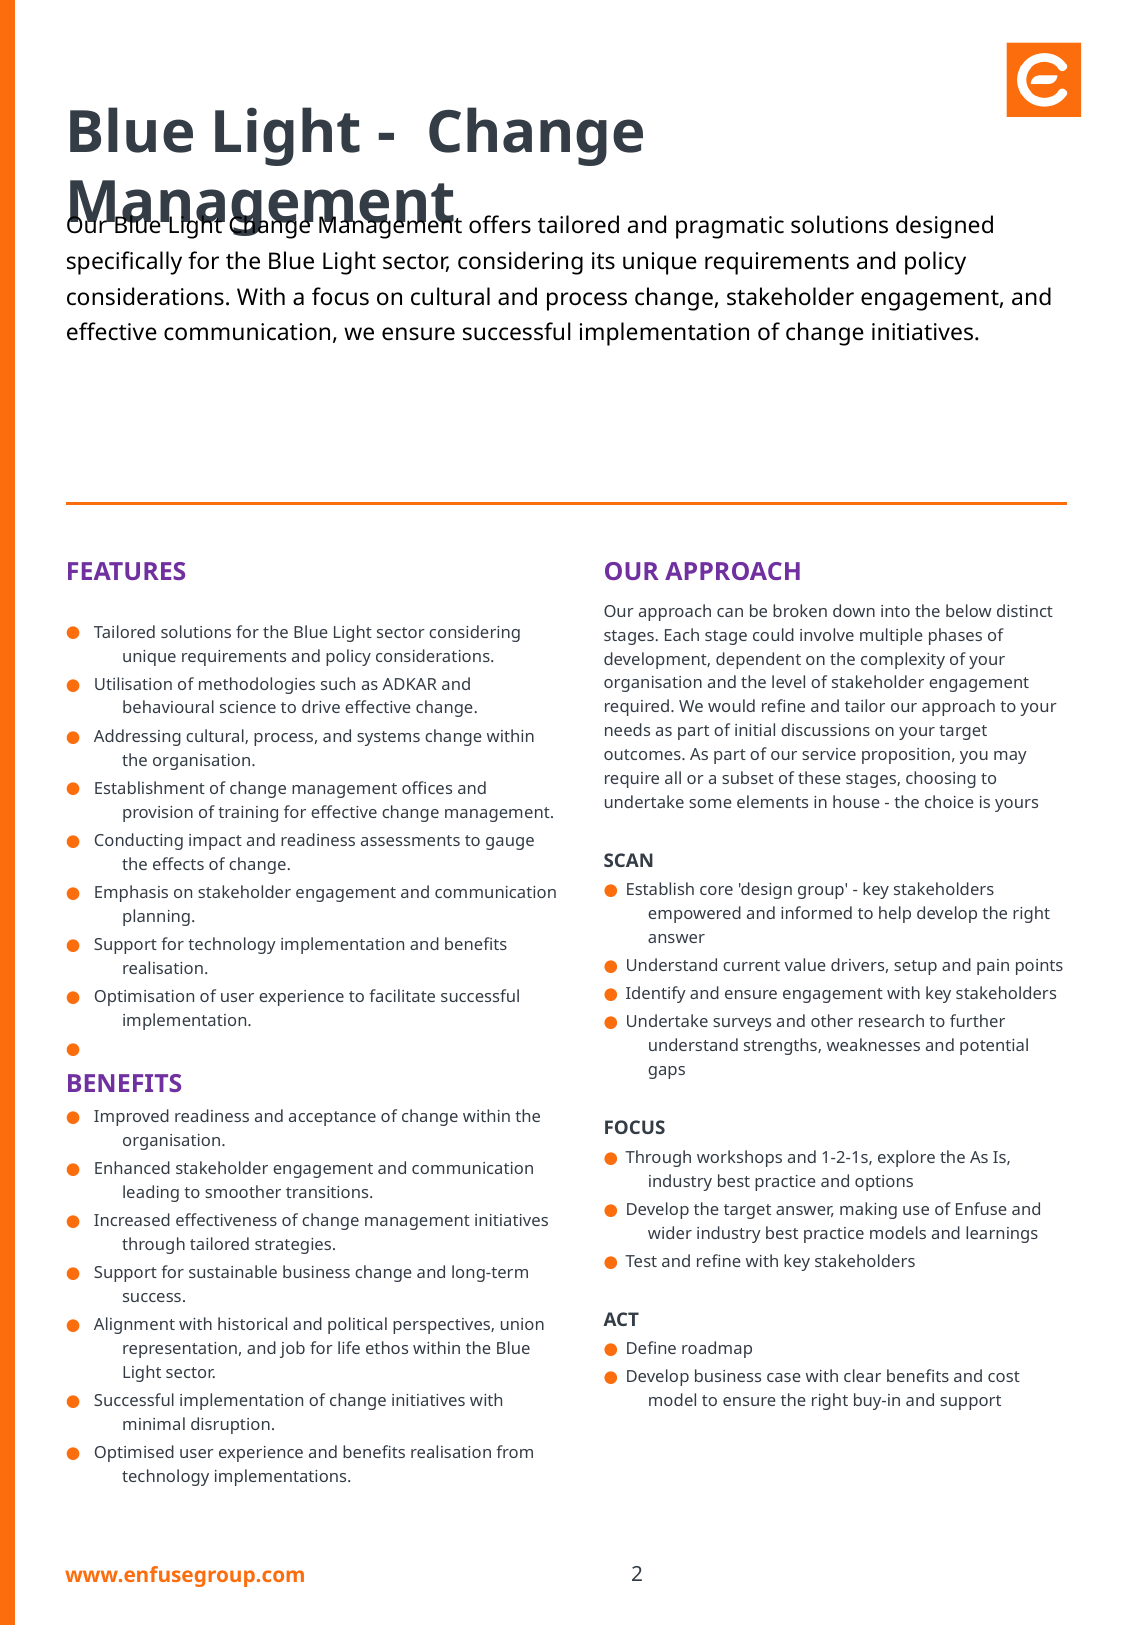

Blue Light - Change Management
Our Blue Light Change Management offers tailored and pragmatic solutions designed specifically for the Blue Light sector, considering its unique requirements and policy considerations. With a focus on cultural and process change, stakeholder engagement, and effective communication, we ensure successful implementation of change initiatives.
FEATURES
OUR APPROACH
Our approach can be broken down into the below distinct stages. Each stage could involve multiple phases of development, dependent on the complexity of your organisation and the level of stakeholder engagement required. We would refine and tailor our approach to your needs as part of initial discussions on your target outcomes. As part of our service proposition, you may require all or a subset of these stages, choosing to undertake some elements in house - the choice is yours
SCAN
Establish core 'design group' - key stakeholders empowered and informed to help develop the right answer
Understand current value drivers, setup and pain points
Identify and ensure engagement with key stakeholders
Undertake surveys and other research to further understand strengths, weaknesses and potential gaps
FOCUS
Through workshops and 1-2-1s, explore the As Is, industry best practice and options
Develop the target answer, making use of Enfuse and wider industry best practice models and learnings
Test and refine with key stakeholders
ACT
Define roadmap
Develop business case with clear benefits and cost model to ensure the right buy-in and support
Tailored solutions for the Blue Light sector considering unique requirements and policy considerations.
Utilisation of methodologies such as ADKAR and behavioural science to drive effective change.
Addressing cultural, process, and systems change within the organisation.
Establishment of change management offices and provision of training for effective change management.
Conducting impact and readiness assessments to gauge the effects of change.
Emphasis on stakeholder engagement and communication planning.
Support for technology implementation and benefits realisation.
Optimisation of user experience to facilitate successful implementation.
BENEFITS
Improved readiness and acceptance of change within the organisation.
Enhanced stakeholder engagement and communication leading to smoother transitions.
Increased effectiveness of change management initiatives through tailored strategies.
Support for sustainable business change and long-term success.
Alignment with historical and political perspectives, union representation, and job for life ethos within the Blue Light sector.
Successful implementation of change initiatives with minimal disruption.
Optimised user experience and benefits realisation from technology implementations.